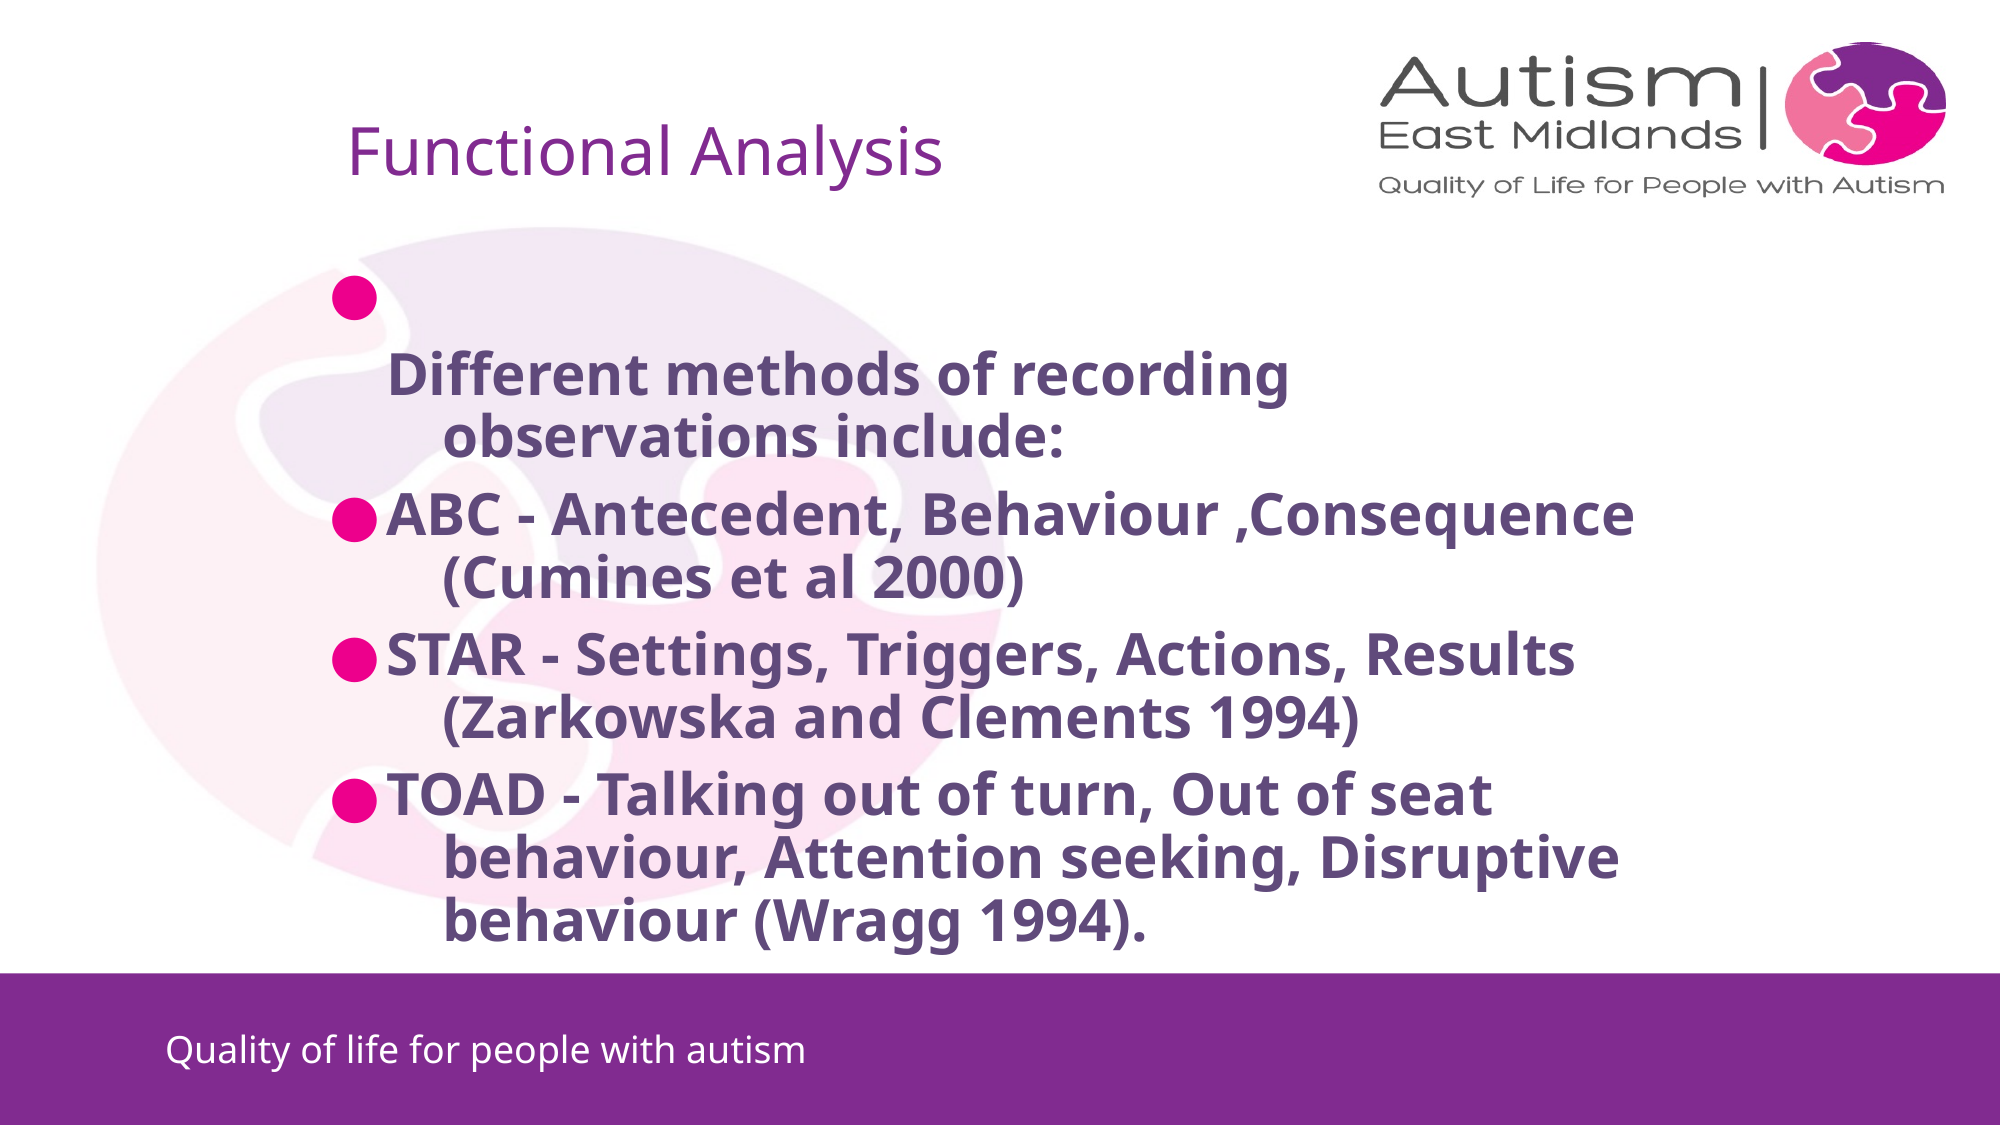

# Functional Analysis
Different methods of recording observations include:
ABC - Antecedent, Behaviour ,Consequence (Cumines et al 2000)
STAR - Settings, Triggers, Actions, Results (Zarkowska and Clements 1994)
TOAD - Talking out of turn, Out of seat behaviour, Attention seeking, Disruptive behaviour (Wragg 1994).